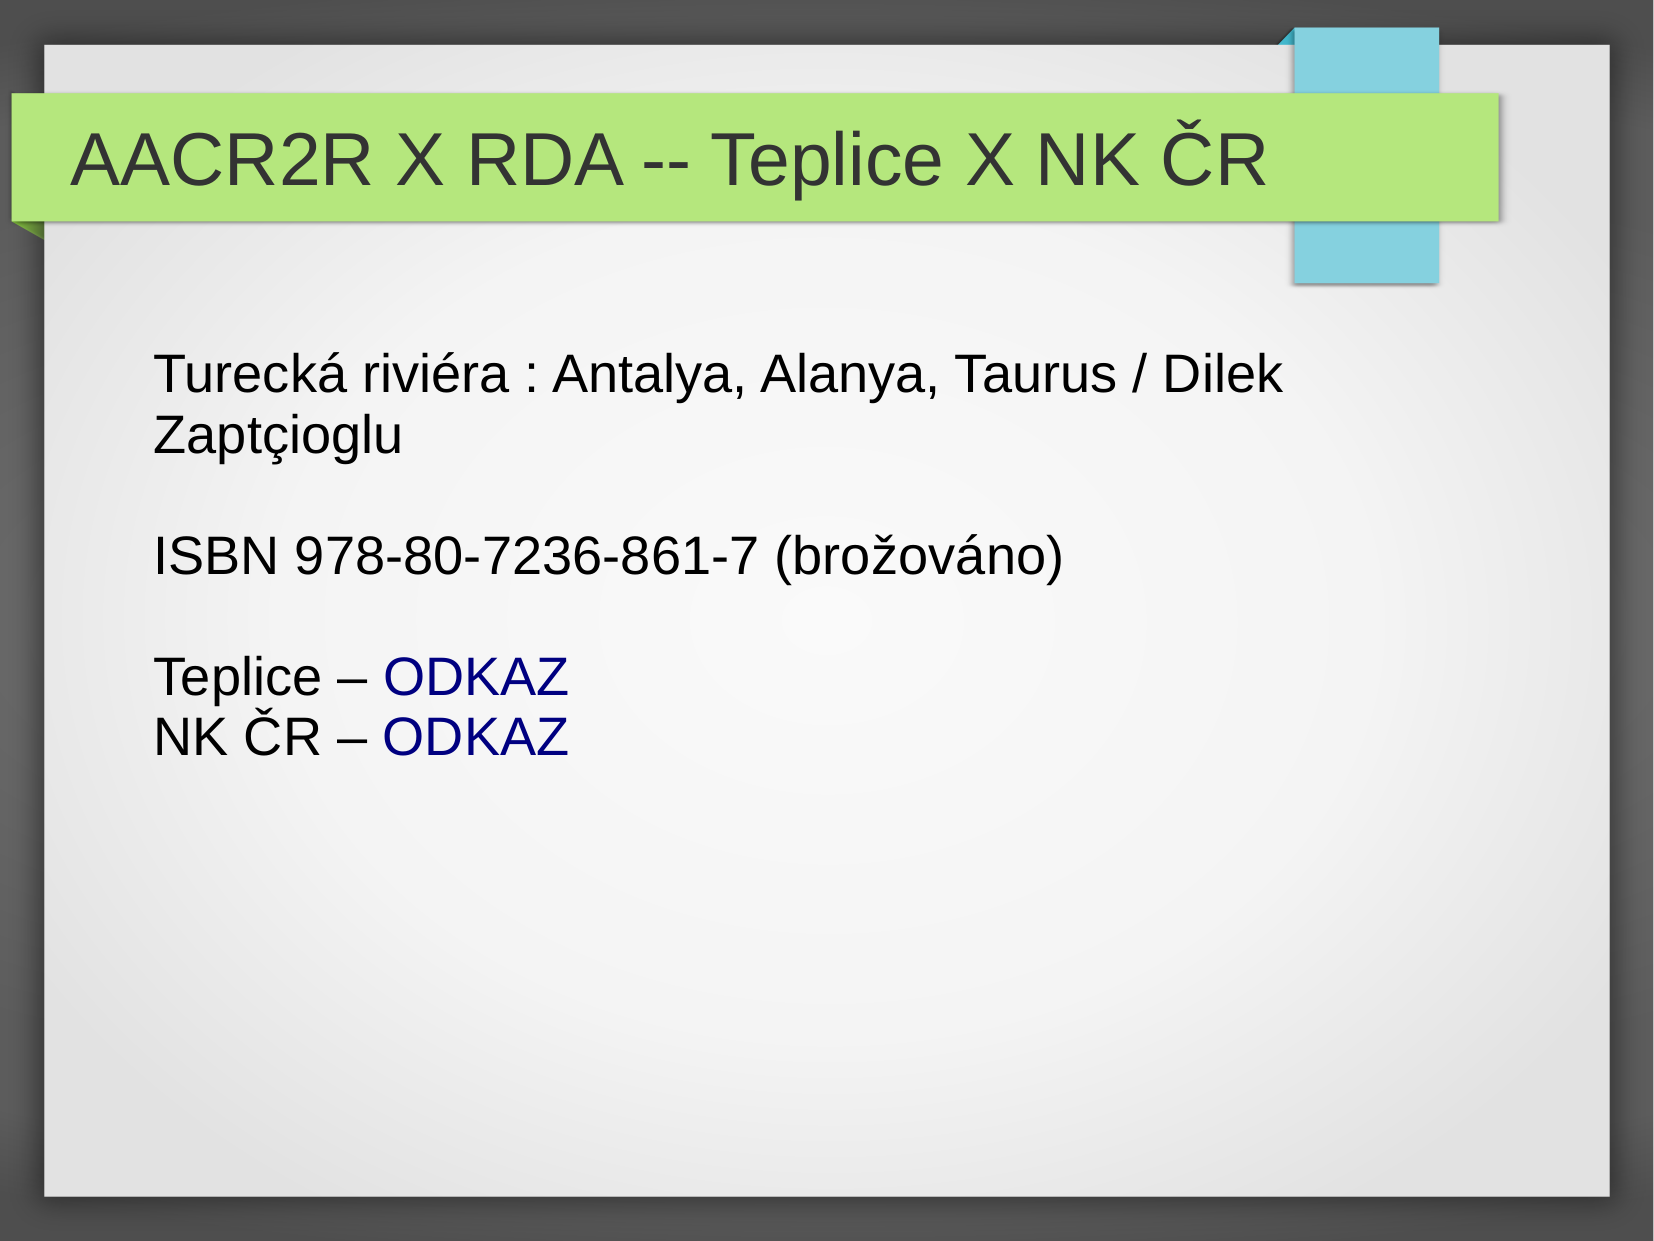

# AACR2R X RDA -- Teplice X NK ČR
Turecká riviéra : Antalya, Alanya, Taurus / Dilek Zaptçioglu
ISBN 978-80-7236-861-7 (brožováno)
Teplice – ODKAZ
NK ČR – ODKAZ